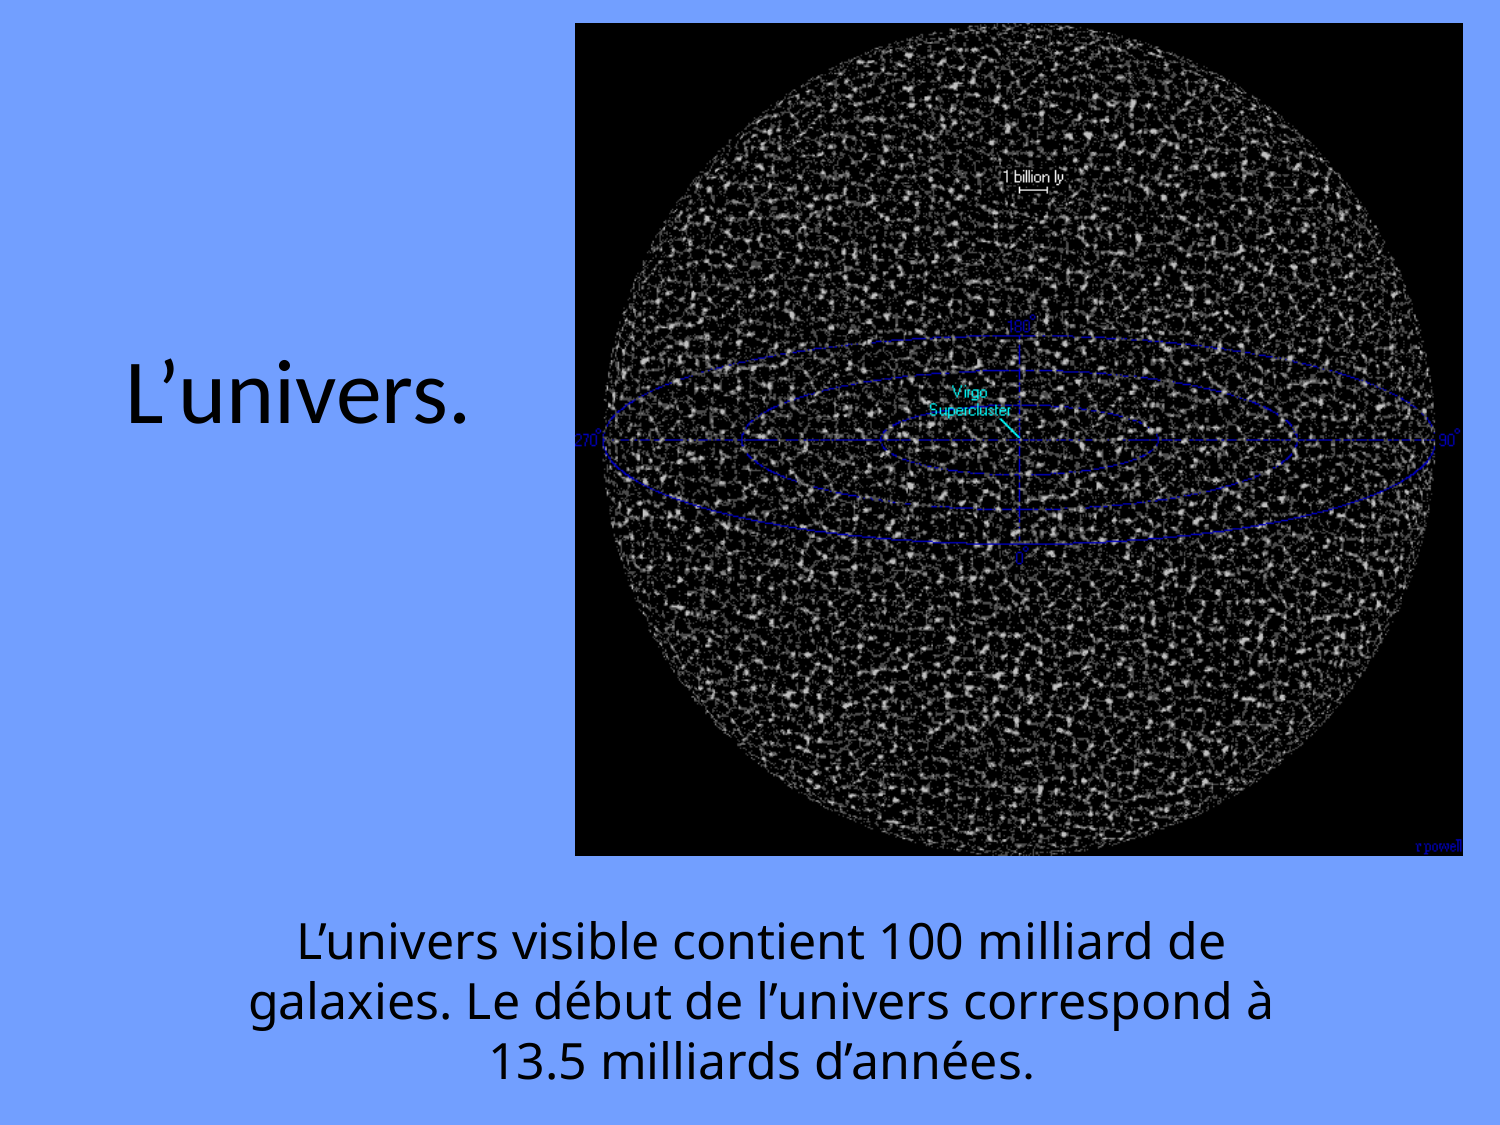

L’univers.
L’univers visible contient 100 milliard de galaxies. Le début de l’univers correspond à 13.5 milliards d’années.